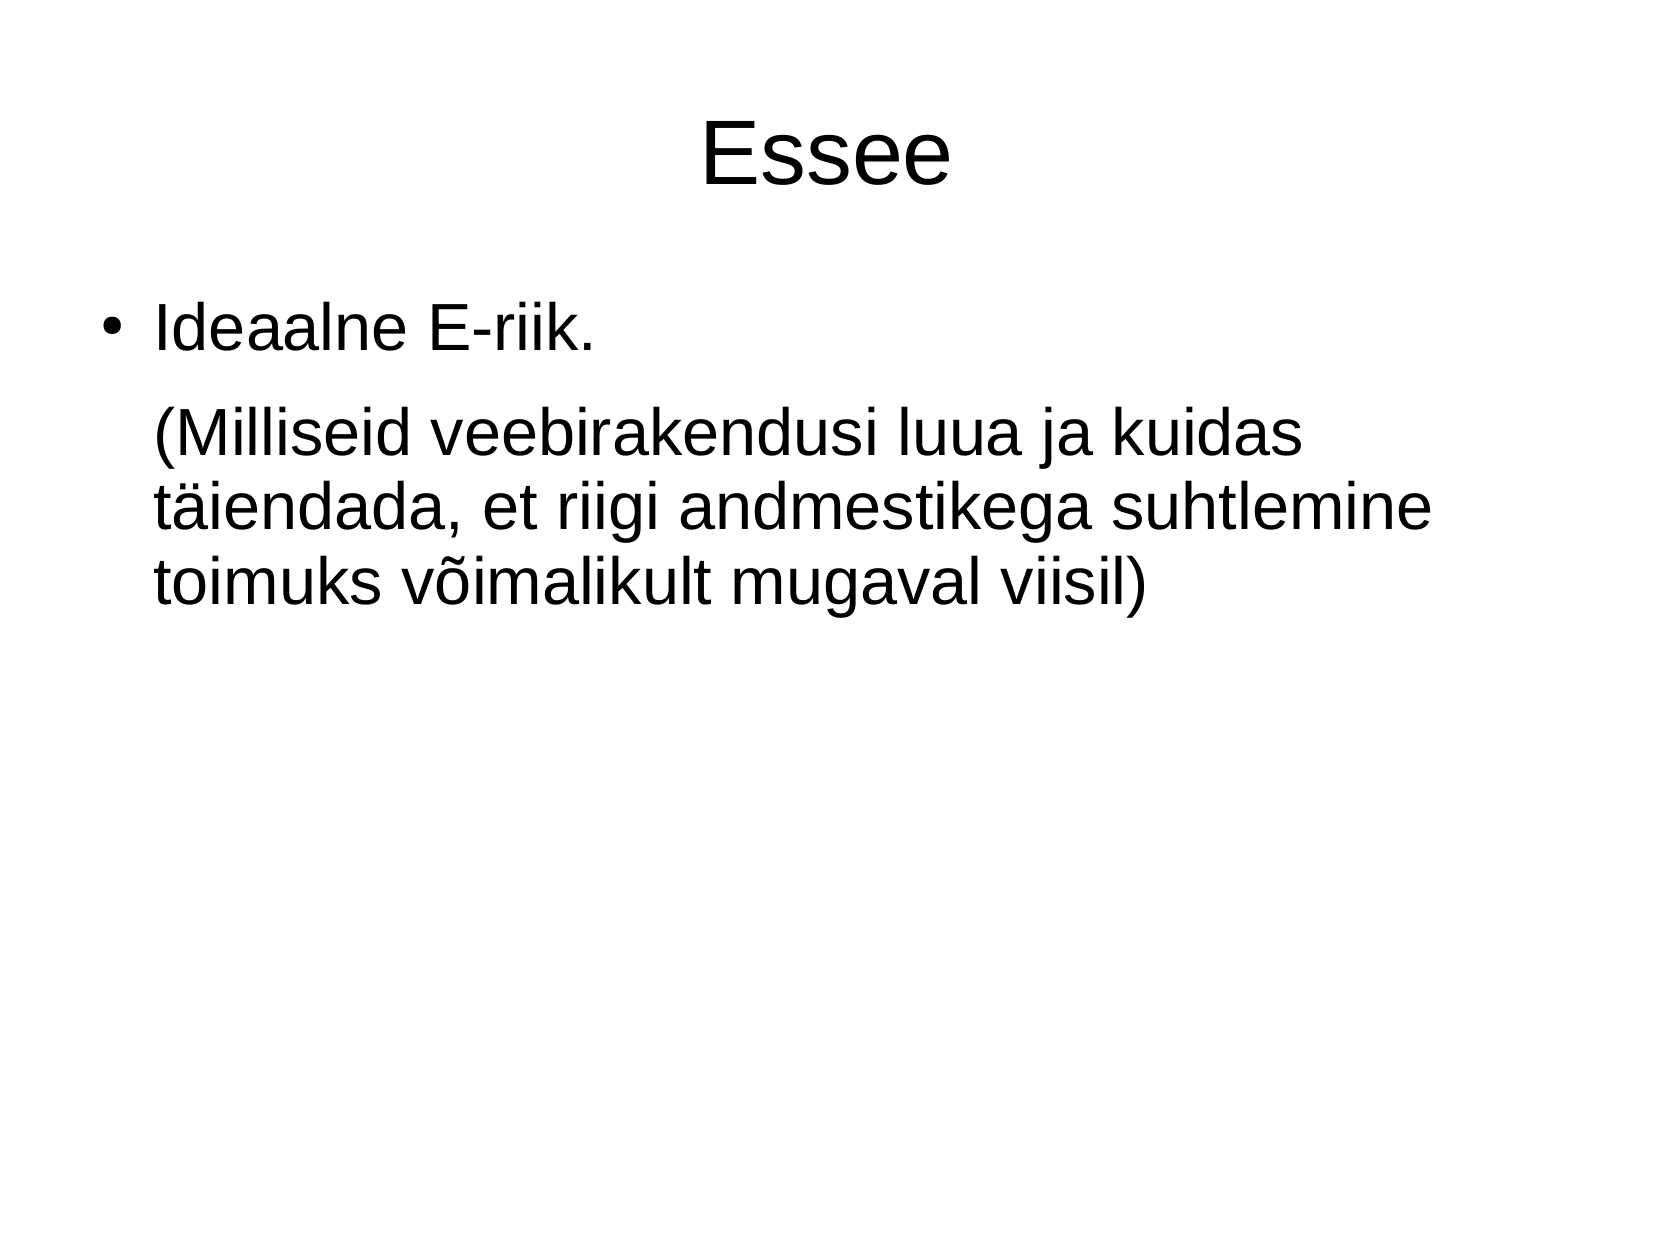

# Essee
Ideaalne E-riik.
(Milliseid veebirakendusi luua ja kuidas täiendada, et riigi andmestikega suhtlemine toimuks võimalikult mugaval viisil)